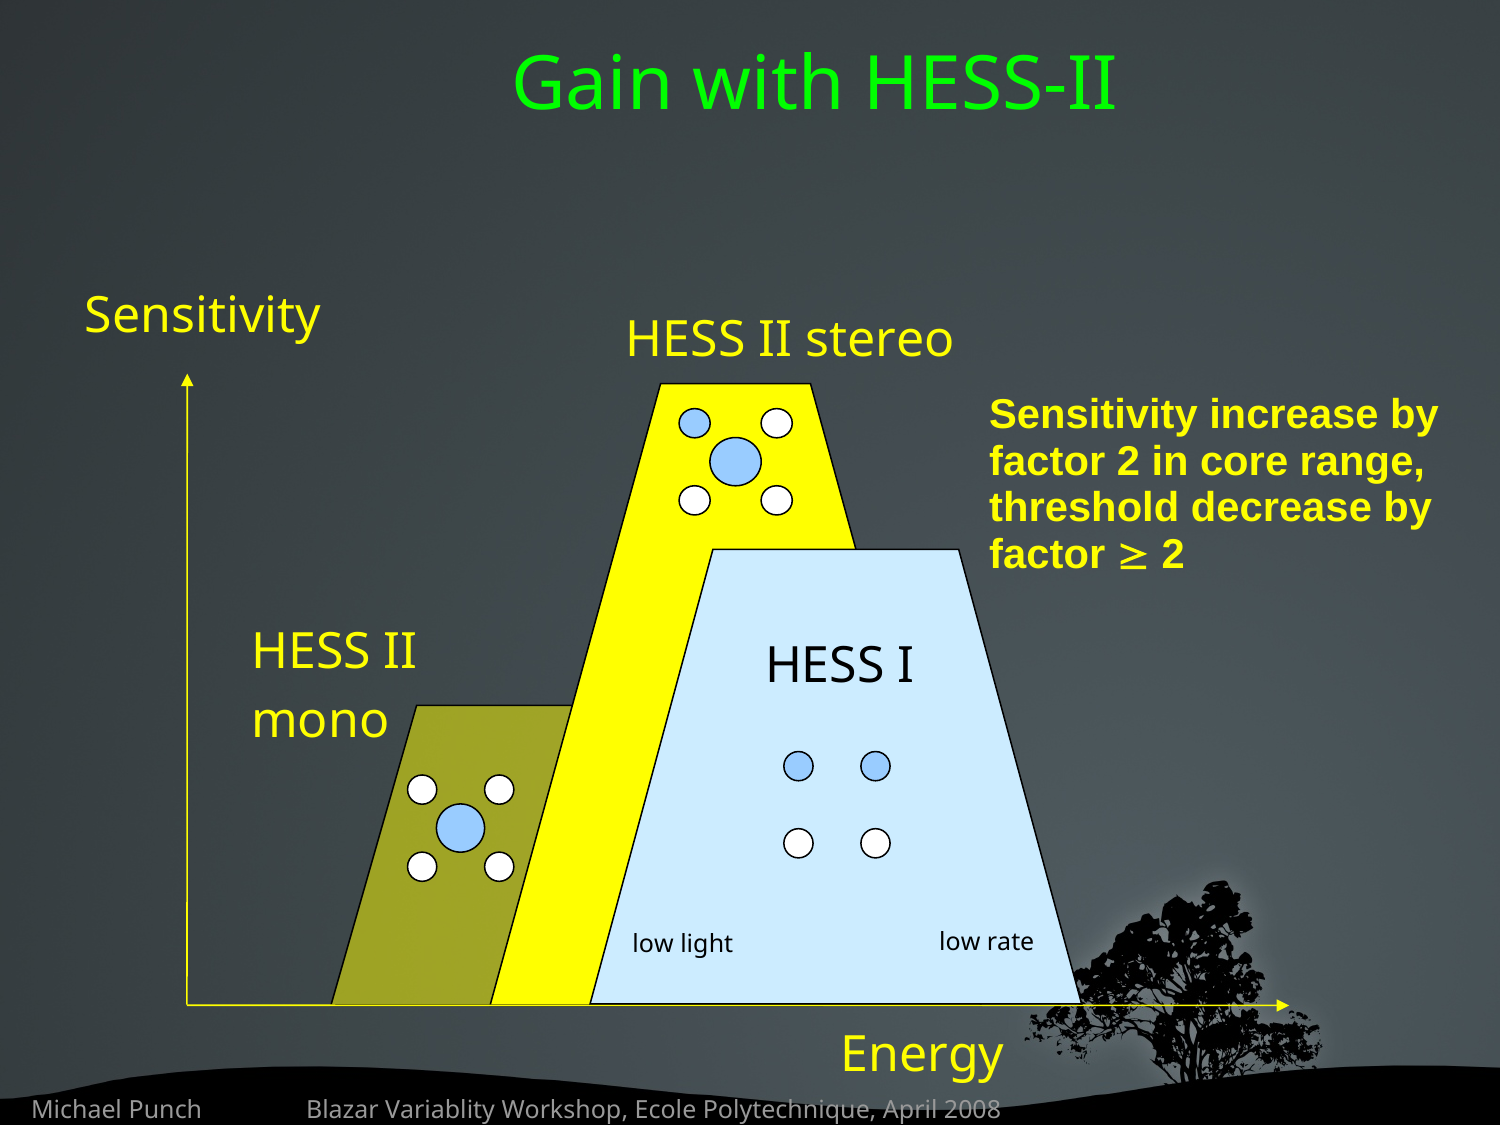

# Gain with HESS-II
Sensitivity
HESS II stereo
Sensitivity increase by factor 2 in core range, threshold decrease by factor  2
HESS II
mono
HESS I
low rate
low light
Energy